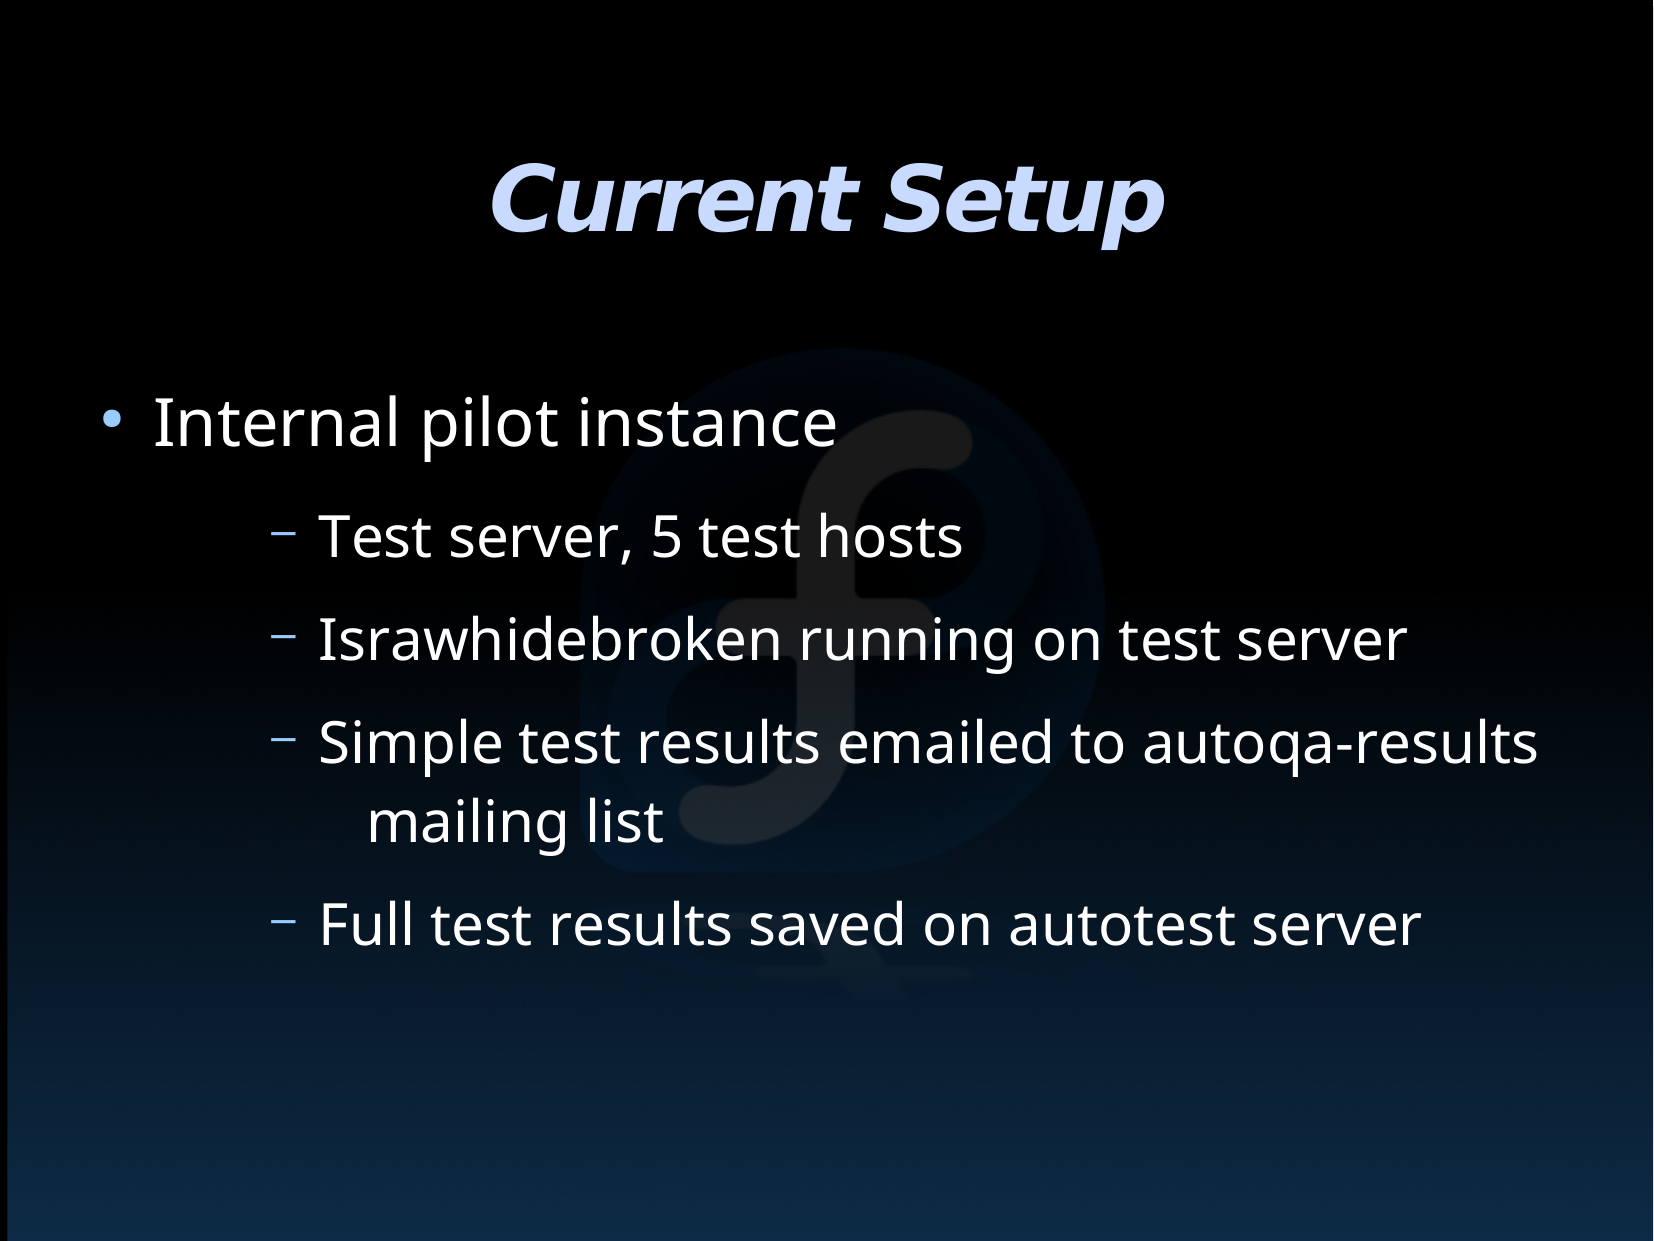

# Current Setup
Internal pilot instance
Test server, 5 test hosts
Israwhidebroken running on test server
Simple test results emailed to autoqa-results mailing list
Full test results saved on autotest server